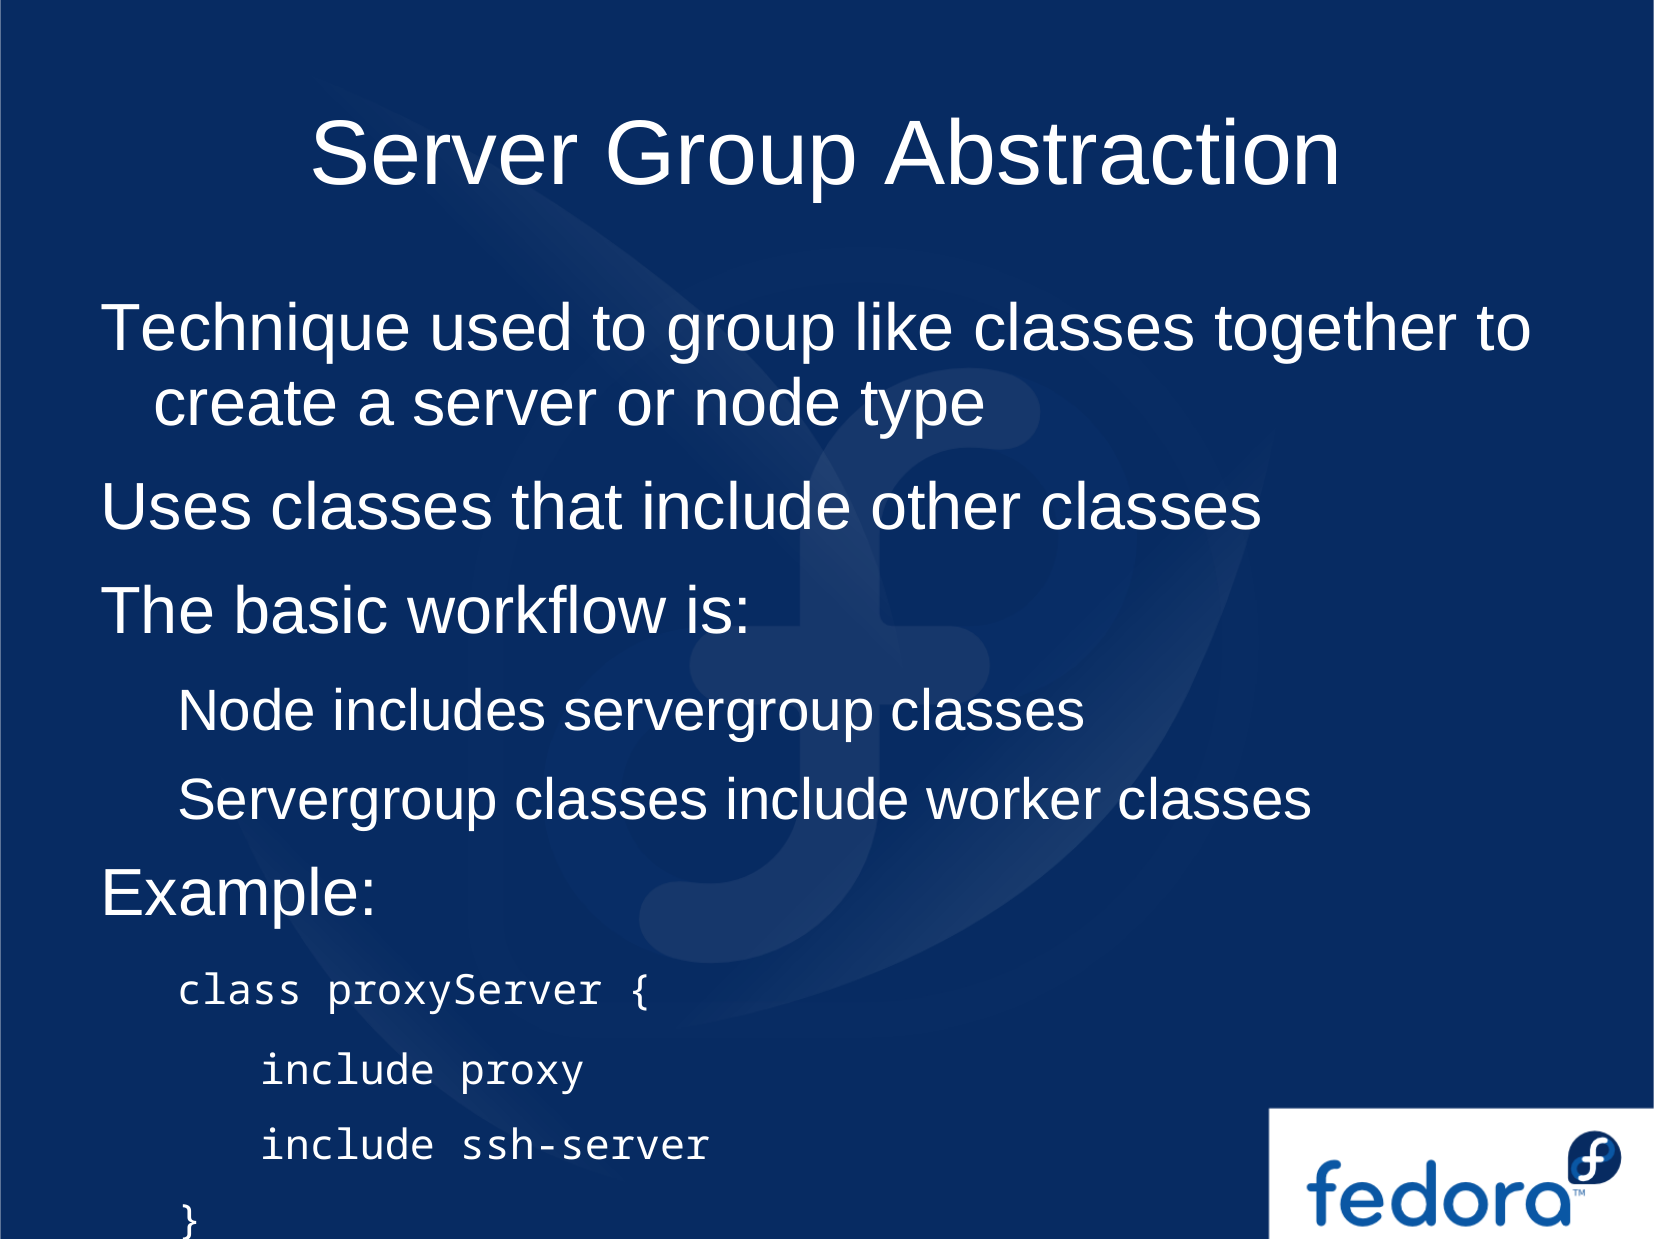

# Server Group Abstraction
Technique used to group like classes together to create a server or node type
Uses classes that include other classes
The basic workflow is:
Node includes servergroup classes
Servergroup classes include worker classes
Example:
class proxyServer {
include proxy
include ssh-server
}